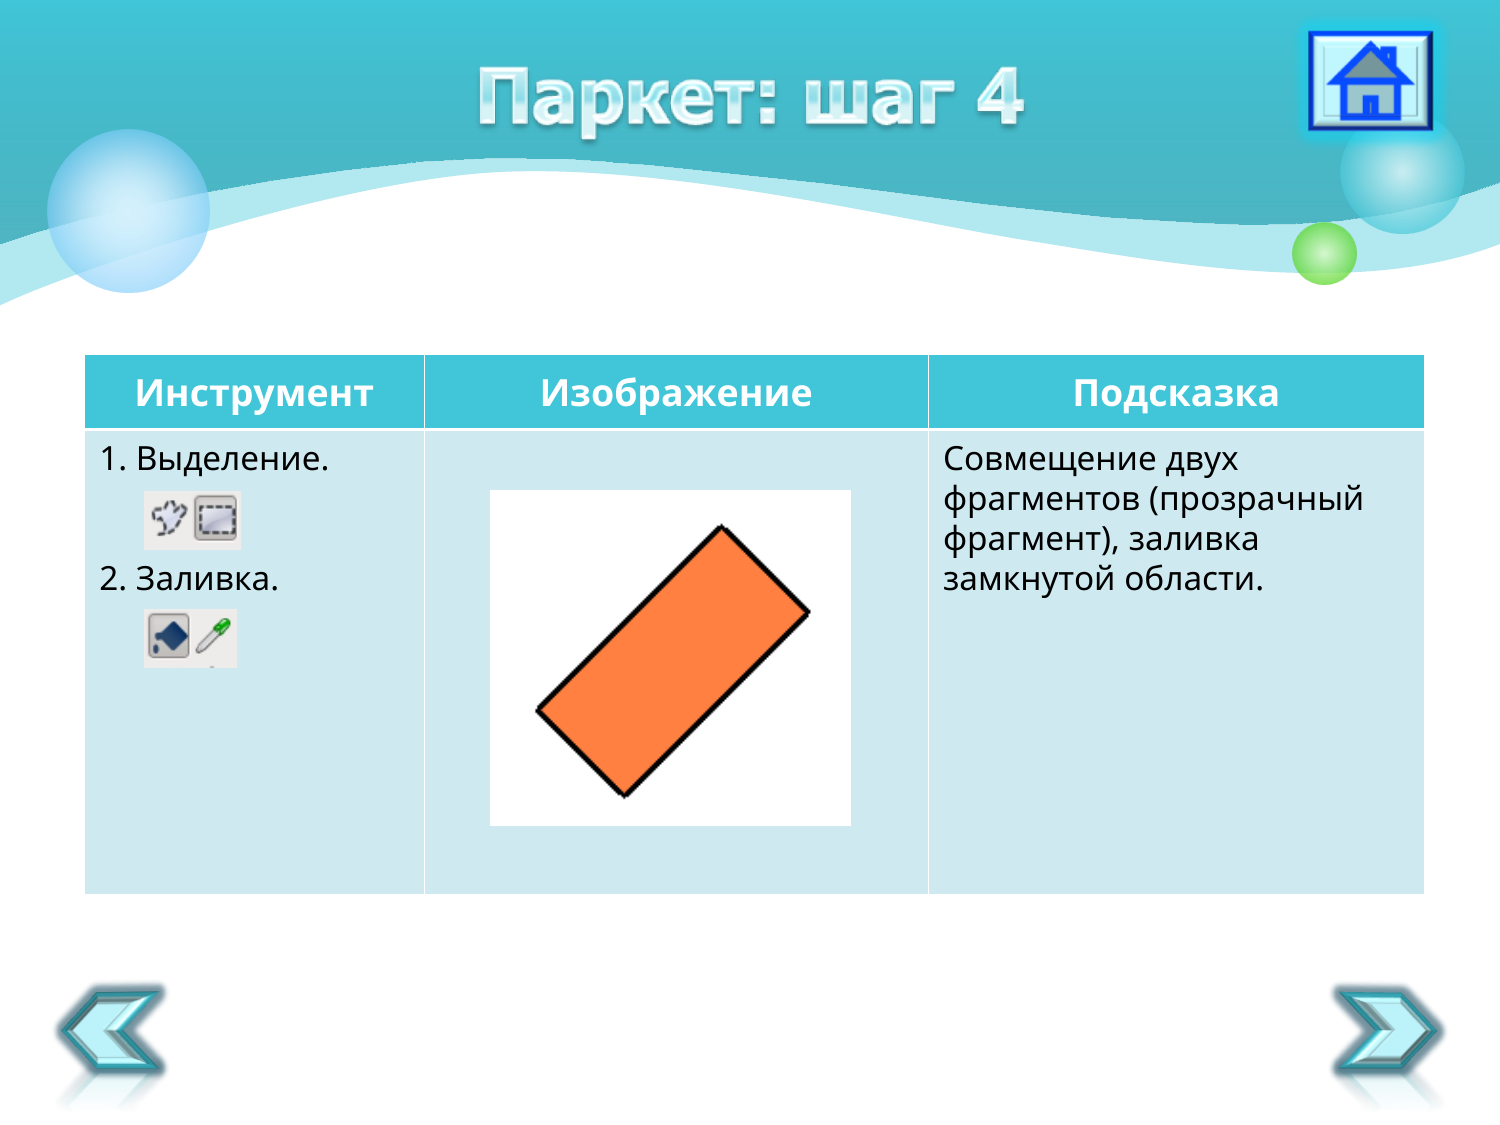

| Инструмент | Изображение | Подсказка |
| --- | --- | --- |
| 1. Выделение. 2. Заливка. | | Совмещение двух фрагментов (прозрачный фрагмент), заливка замкнутой области. |